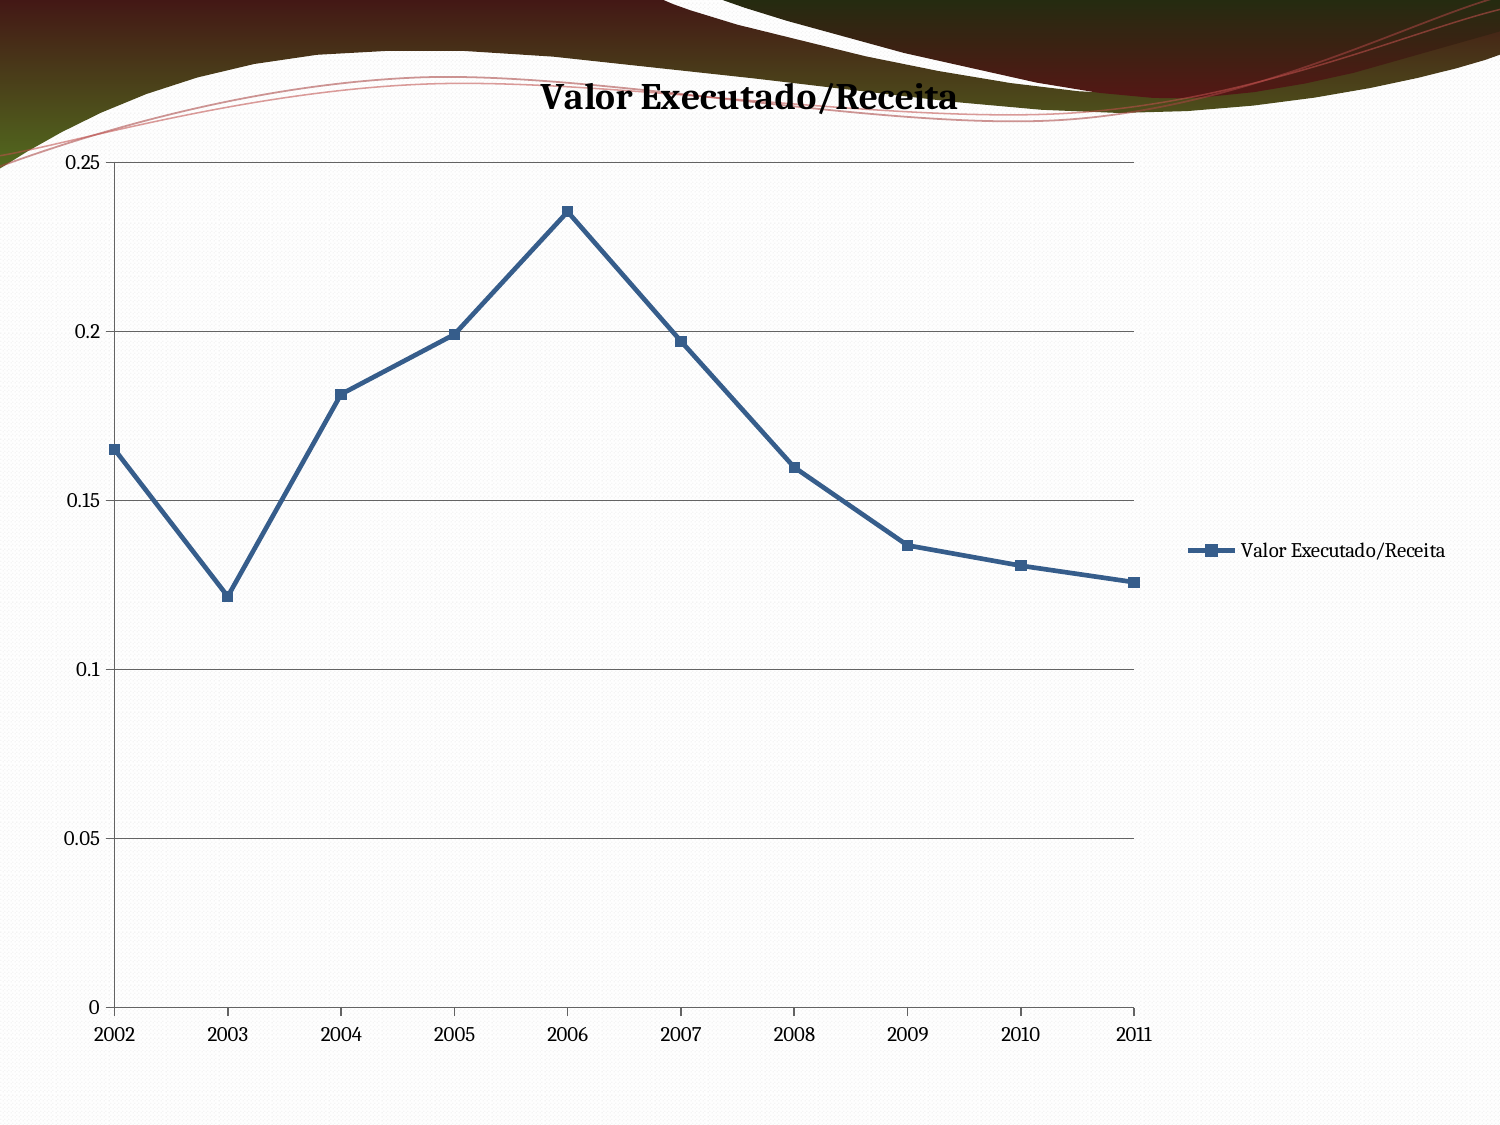

### Chart: Valor Executado/Receita
| Category | Valor Executado/Receita |
|---|---|
| 2002 | 0.1651 |
| 2003 | 0.1216 |
| 2004 | 0.1814 |
| 2005 | 0.1991 |
| 2006 | 0.2354 |
| 2007 | 0.1971 |
| 2008 | 0.1598 |
| 2009 | 0.1367 |
| 2010 | 0.1307 |
| 2011 | 0.1258 |